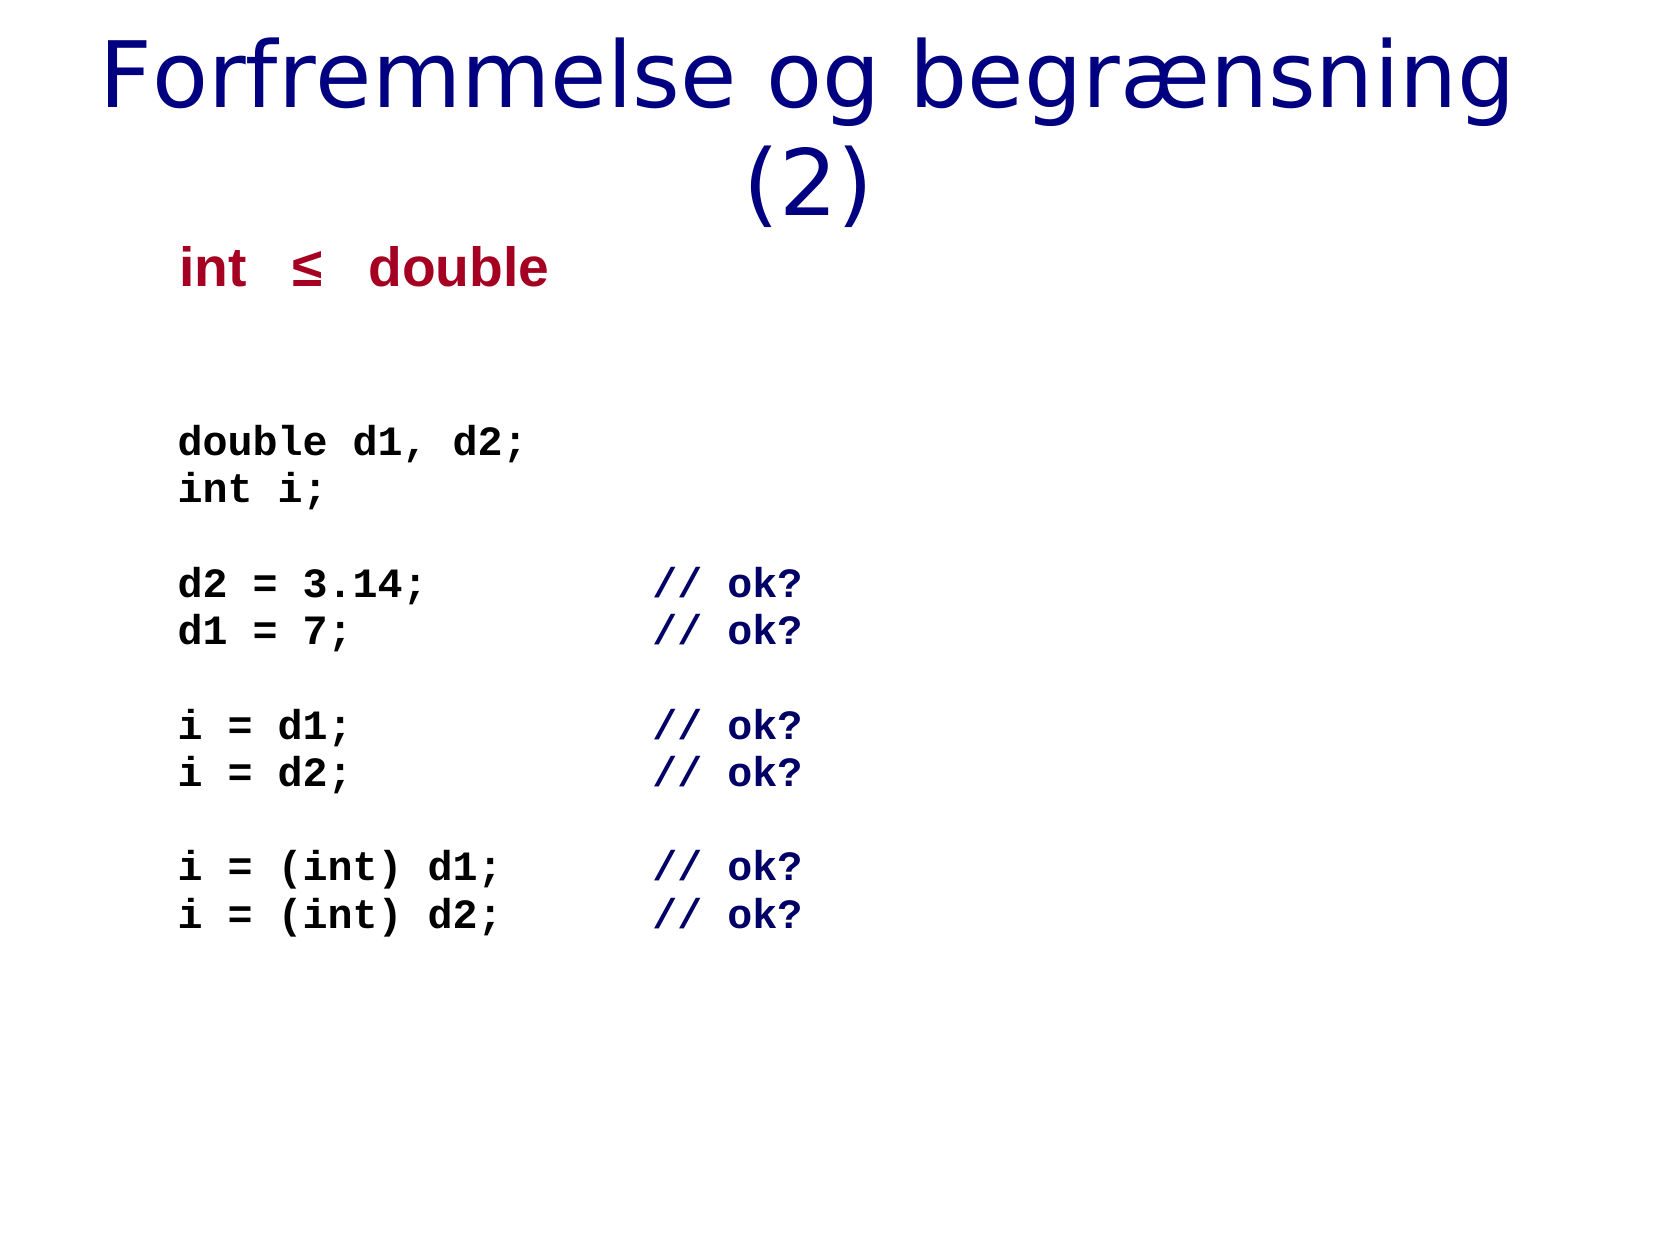

# Forfremmelse og begrænsning (2)
int ≤ double
double d1, d2;
int i;
d2 = 3.14; // ok?
d1 = 7; // ok?
i = d1; // ok?
i = d2; // ok?
i = (int) d1; // ok?
i = (int) d2; // ok?